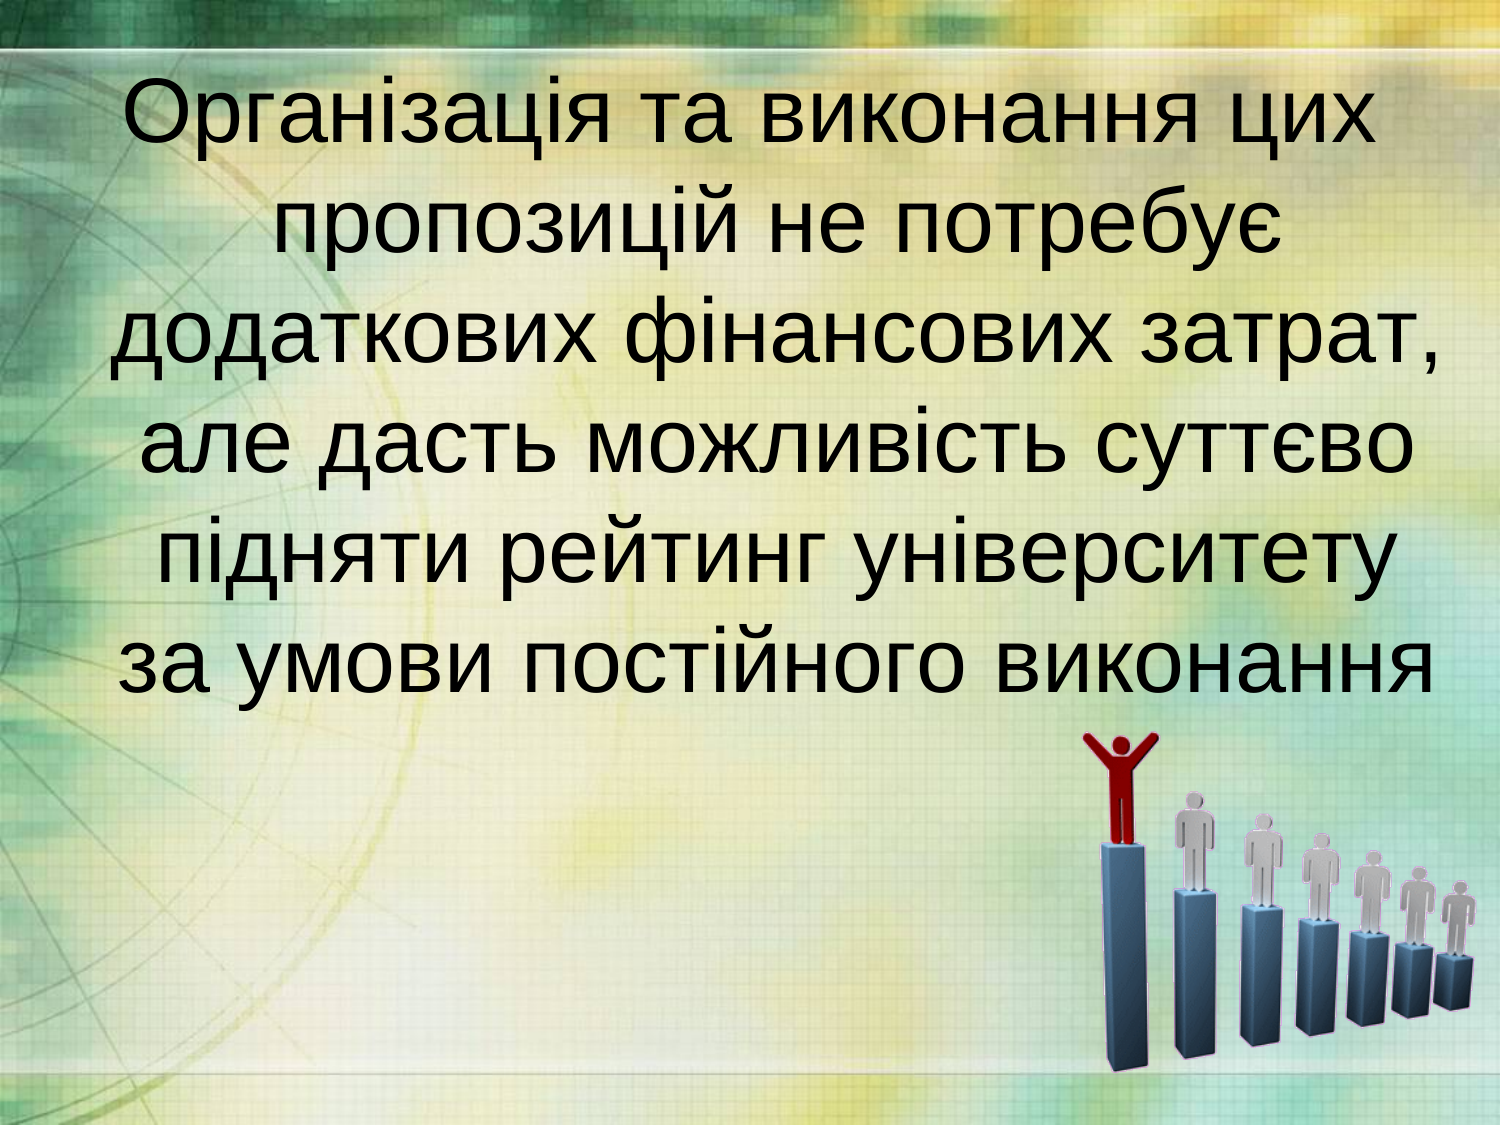

# Організація та виконання цих пропозицій не потребує додаткових фінансових затрат, але дасть можливість суттєво підняти рейтинг університету за умови постійного виконання